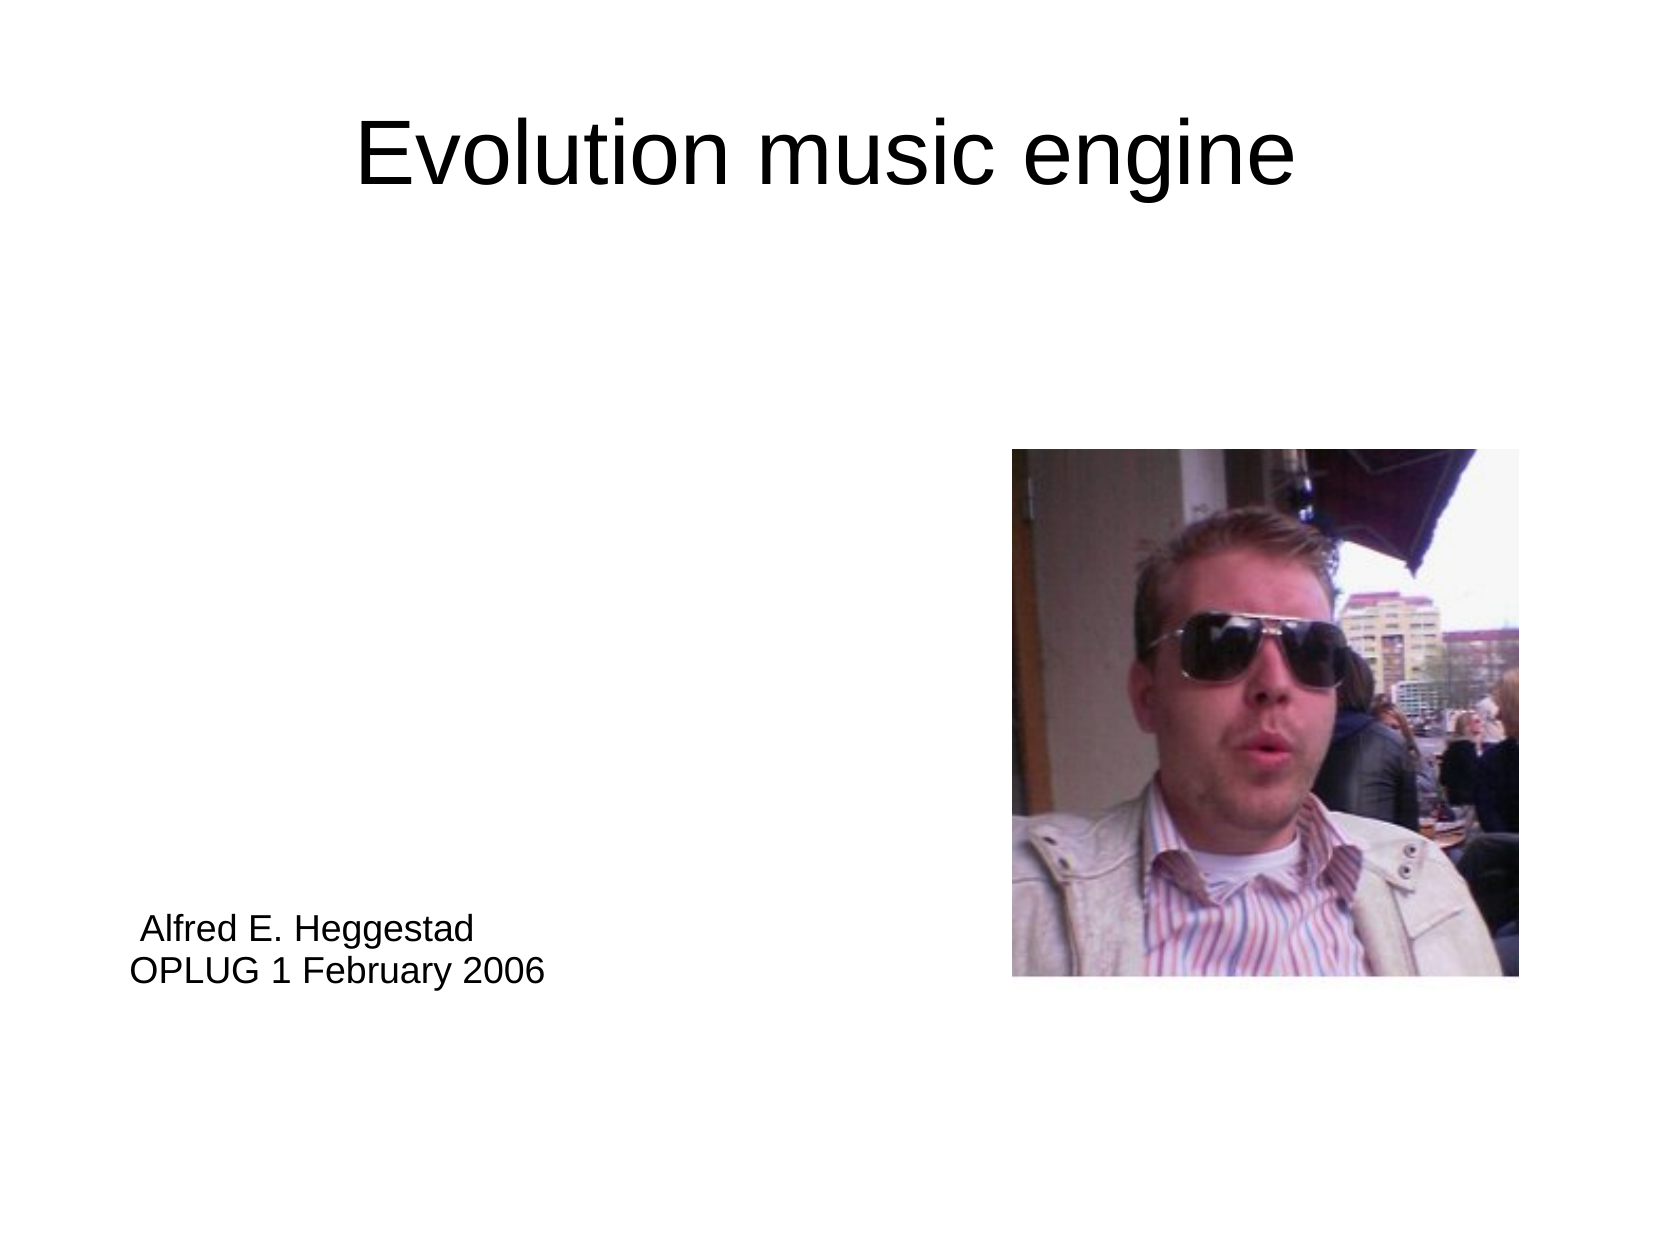

# Evolution music engine
 Alfred E. Heggestad
OPLUG 1 February 2006